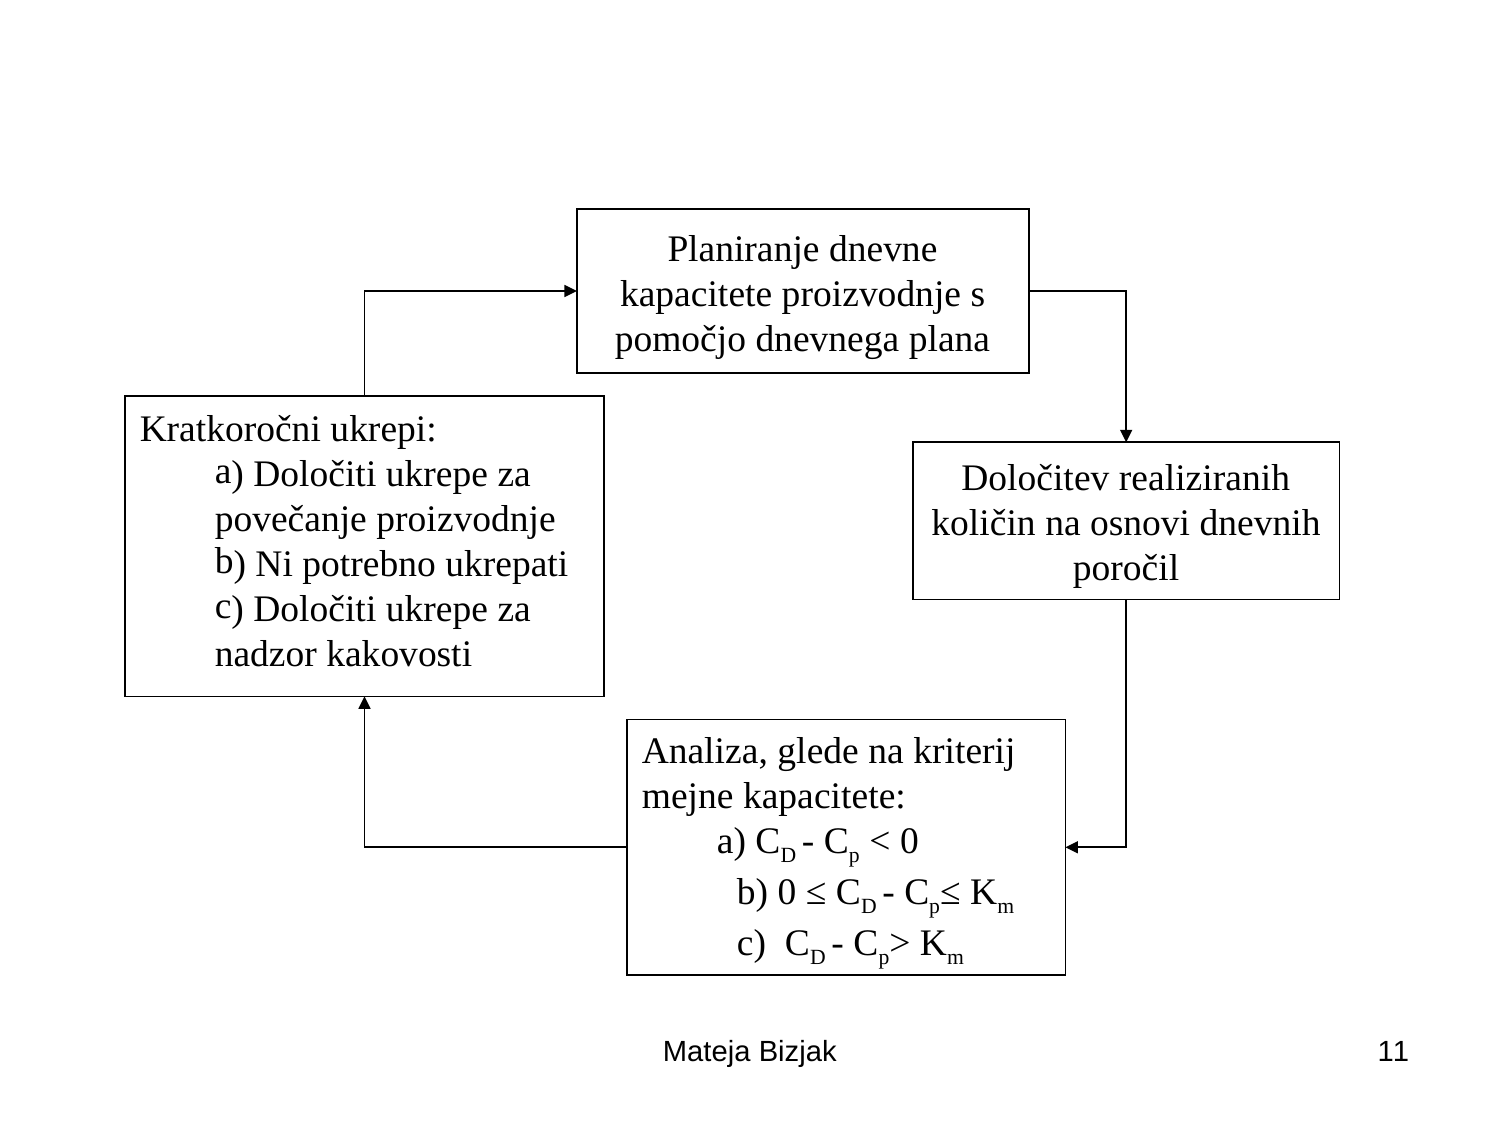

Planiranje dnevne kapacitete proizvodnje s pomočjo dnevnega plana
Kratkoročni ukrepi:
) Določiti ukrepe za povečanje proizvodnje
) Ni potrebno ukrepati
) Določiti ukrepe za nadzor kakovosti
Določitev realiziranih količin na osnovi dnevnih poročil
Analiza, glede na kriterij mejne kapacitete:
) CD - Cp < 0
 b) 0 ≤ CD - Cp≤ Km
 c) CD - Cp> Km
Mateja Bizjak